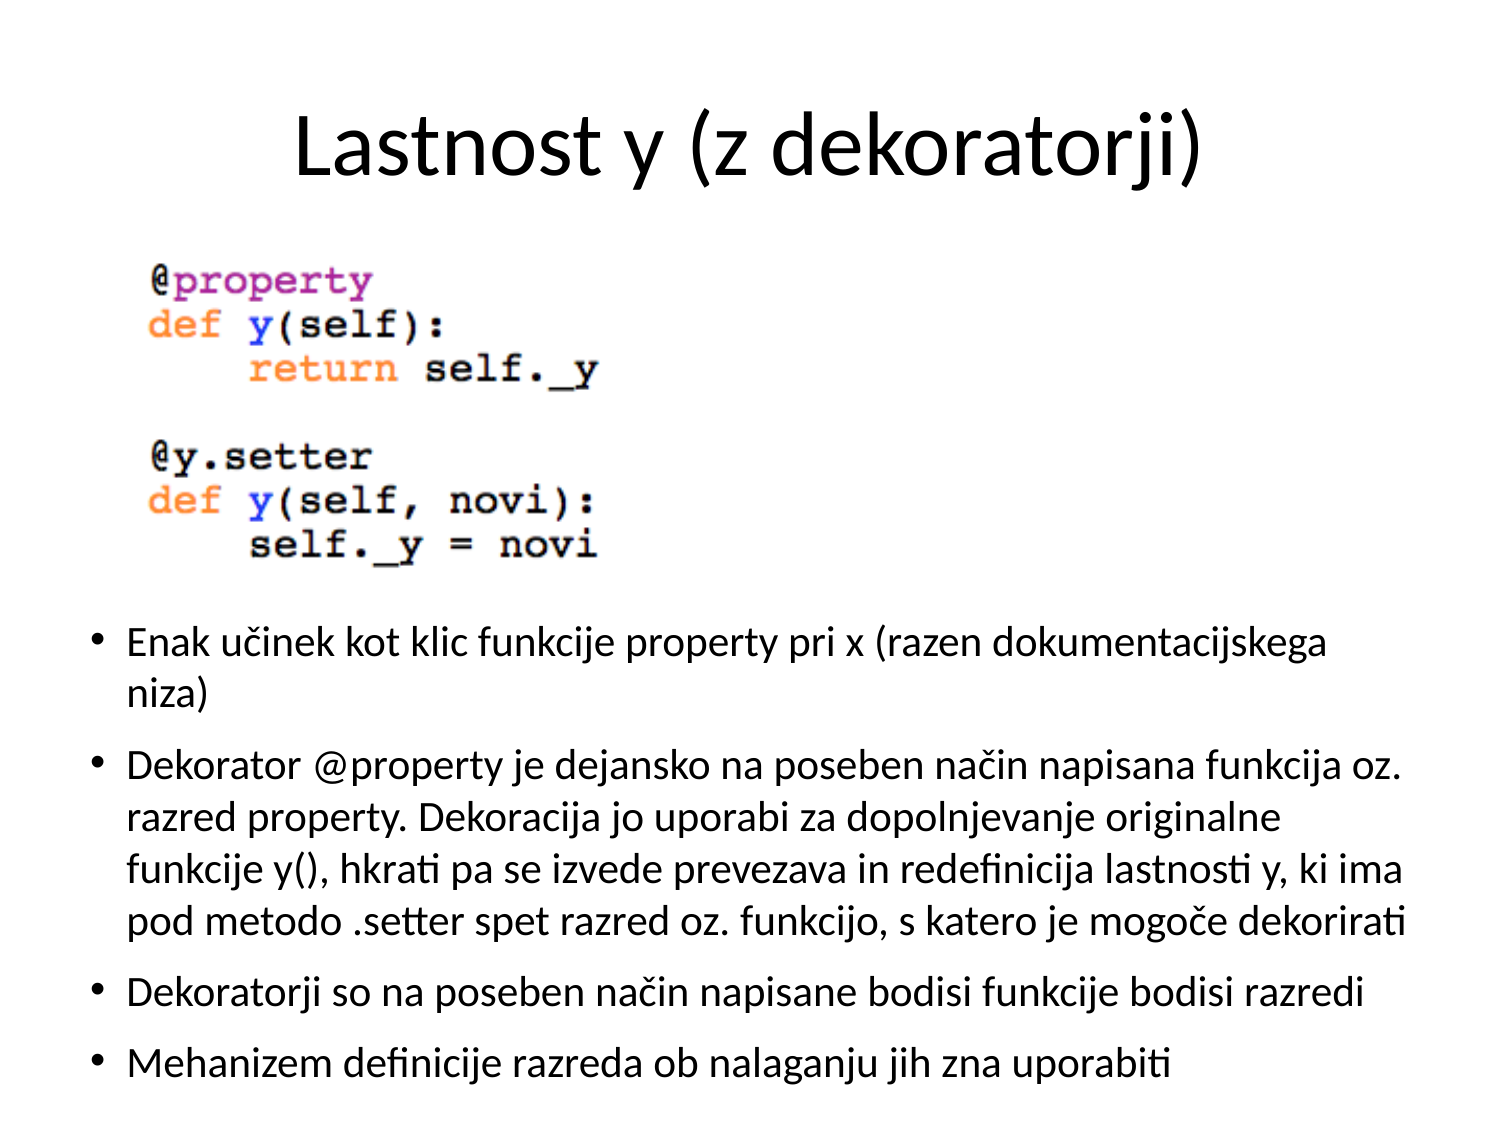

# Lastnost y (z dekoratorji)
Enak učinek kot klic funkcije property pri x (razen dokumentacijskega niza)
Dekorator @property je dejansko na poseben način napisana funkcija oz. razred property. Dekoracija jo uporabi za dopolnjevanje originalne funkcije y(), hkrati pa se izvede prevezava in redefinicija lastnosti y, ki ima pod metodo .setter spet razred oz. funkcijo, s katero je mogoče dekorirati
Dekoratorji so na poseben način napisane bodisi funkcije bodisi razredi
Mehanizem definicije razreda ob nalaganju jih zna uporabiti